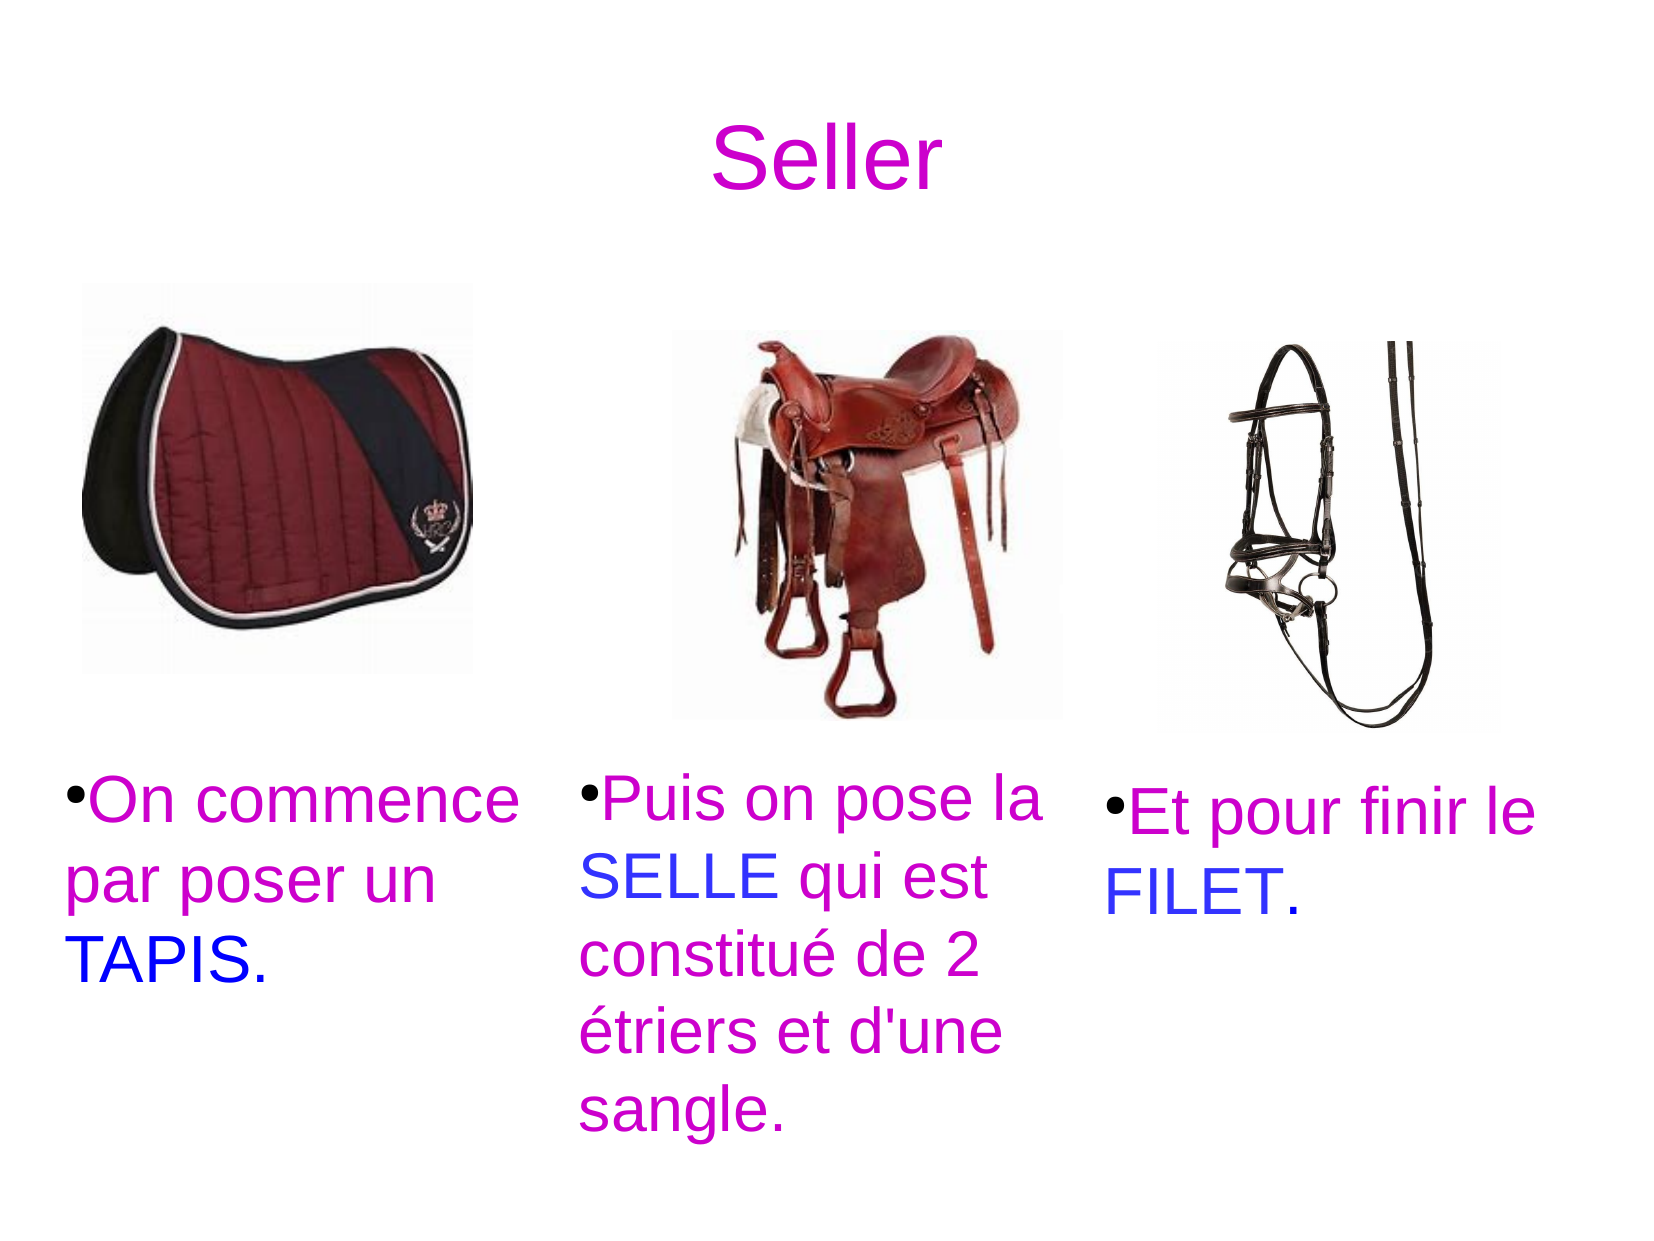

# Seller
On commence par poser un TAPIS.
Puis on pose la SELLE qui est constitué de 2 étriers et d'une sangle.
Et pour finir le FILET.